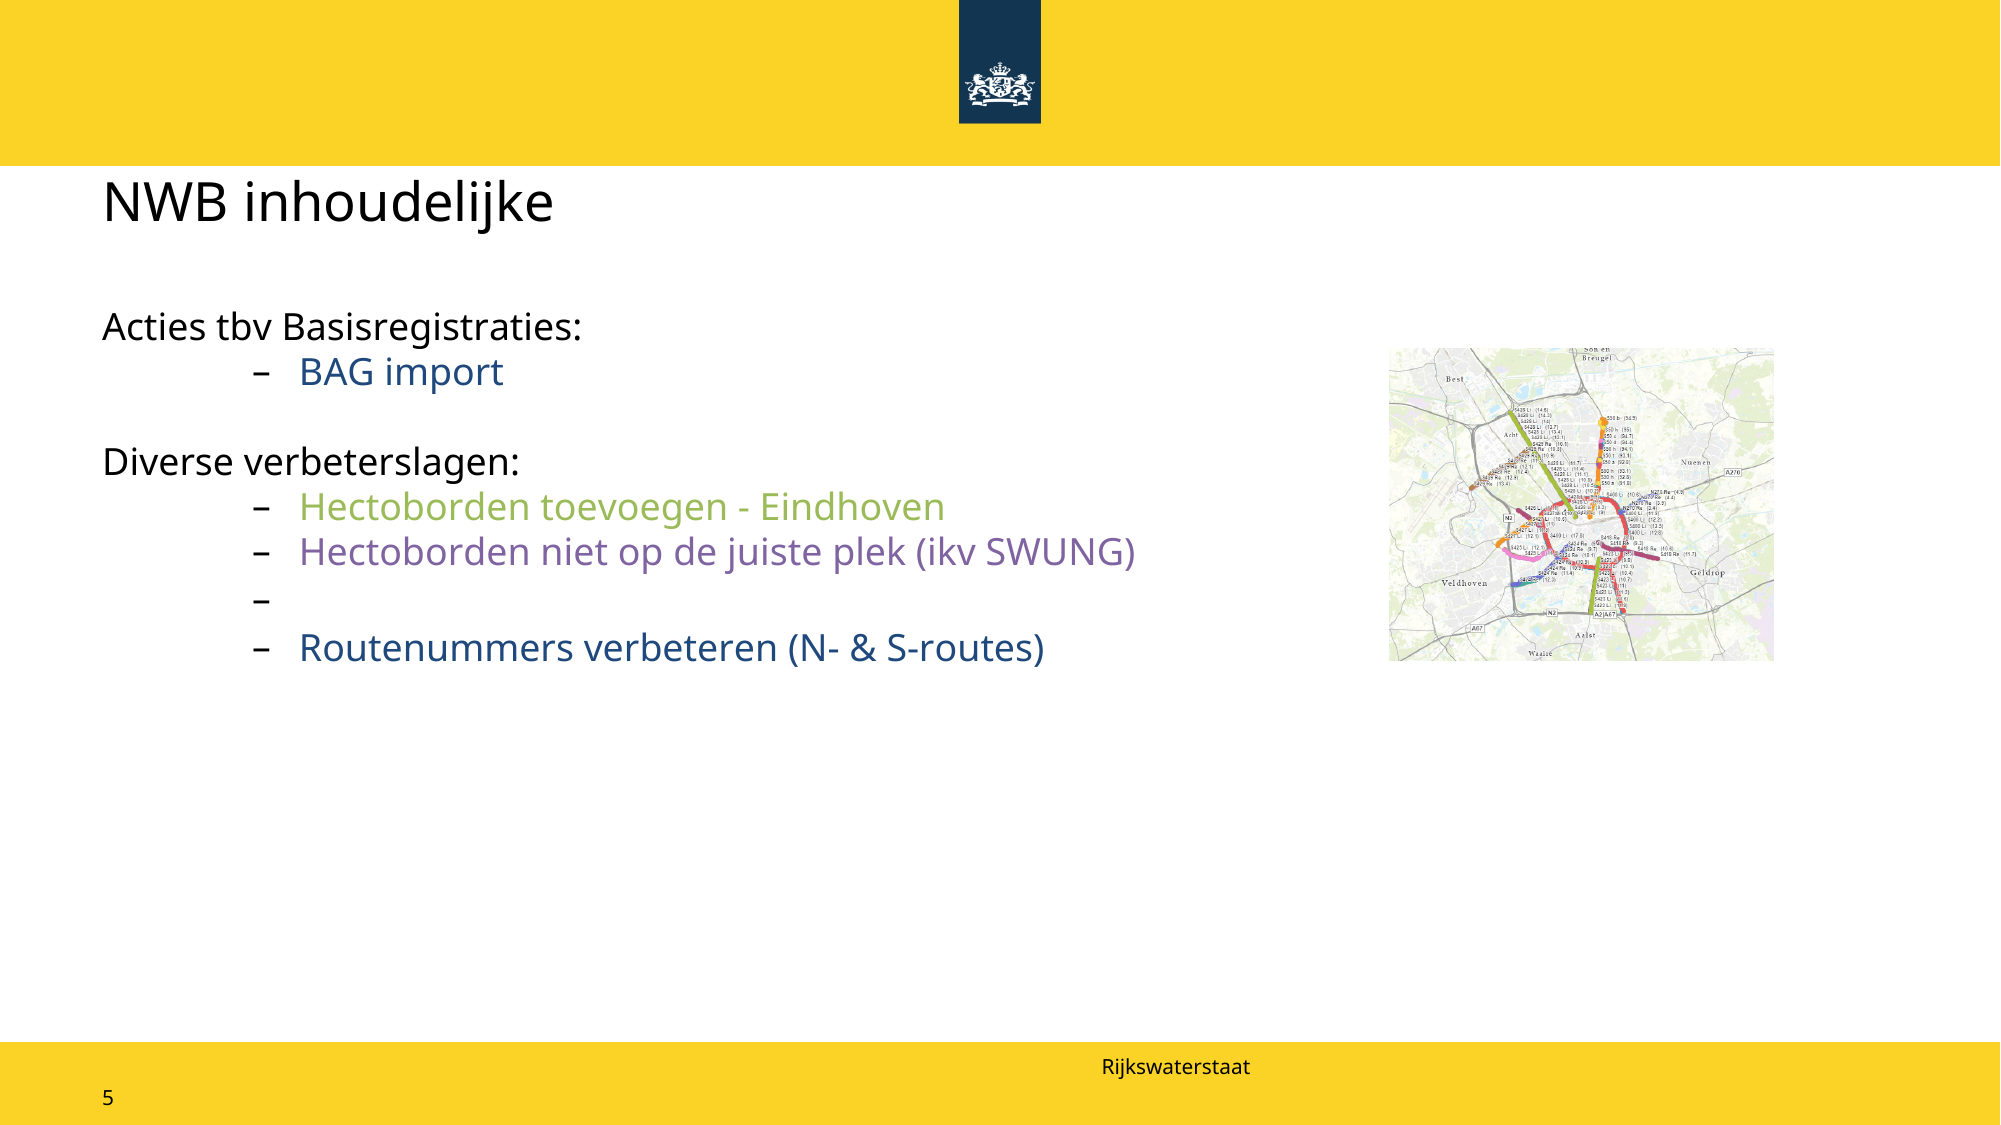

# NWB inhoudelijke
Acties tbv Basisregistraties:
BAG import
Diverse verbeterslagen:
Hectoborden toevoegen - Eindhoven
Hectoborden niet op de juiste plek (ikv SWUNG)
Routenummers verbeteren (N- & S-routes)